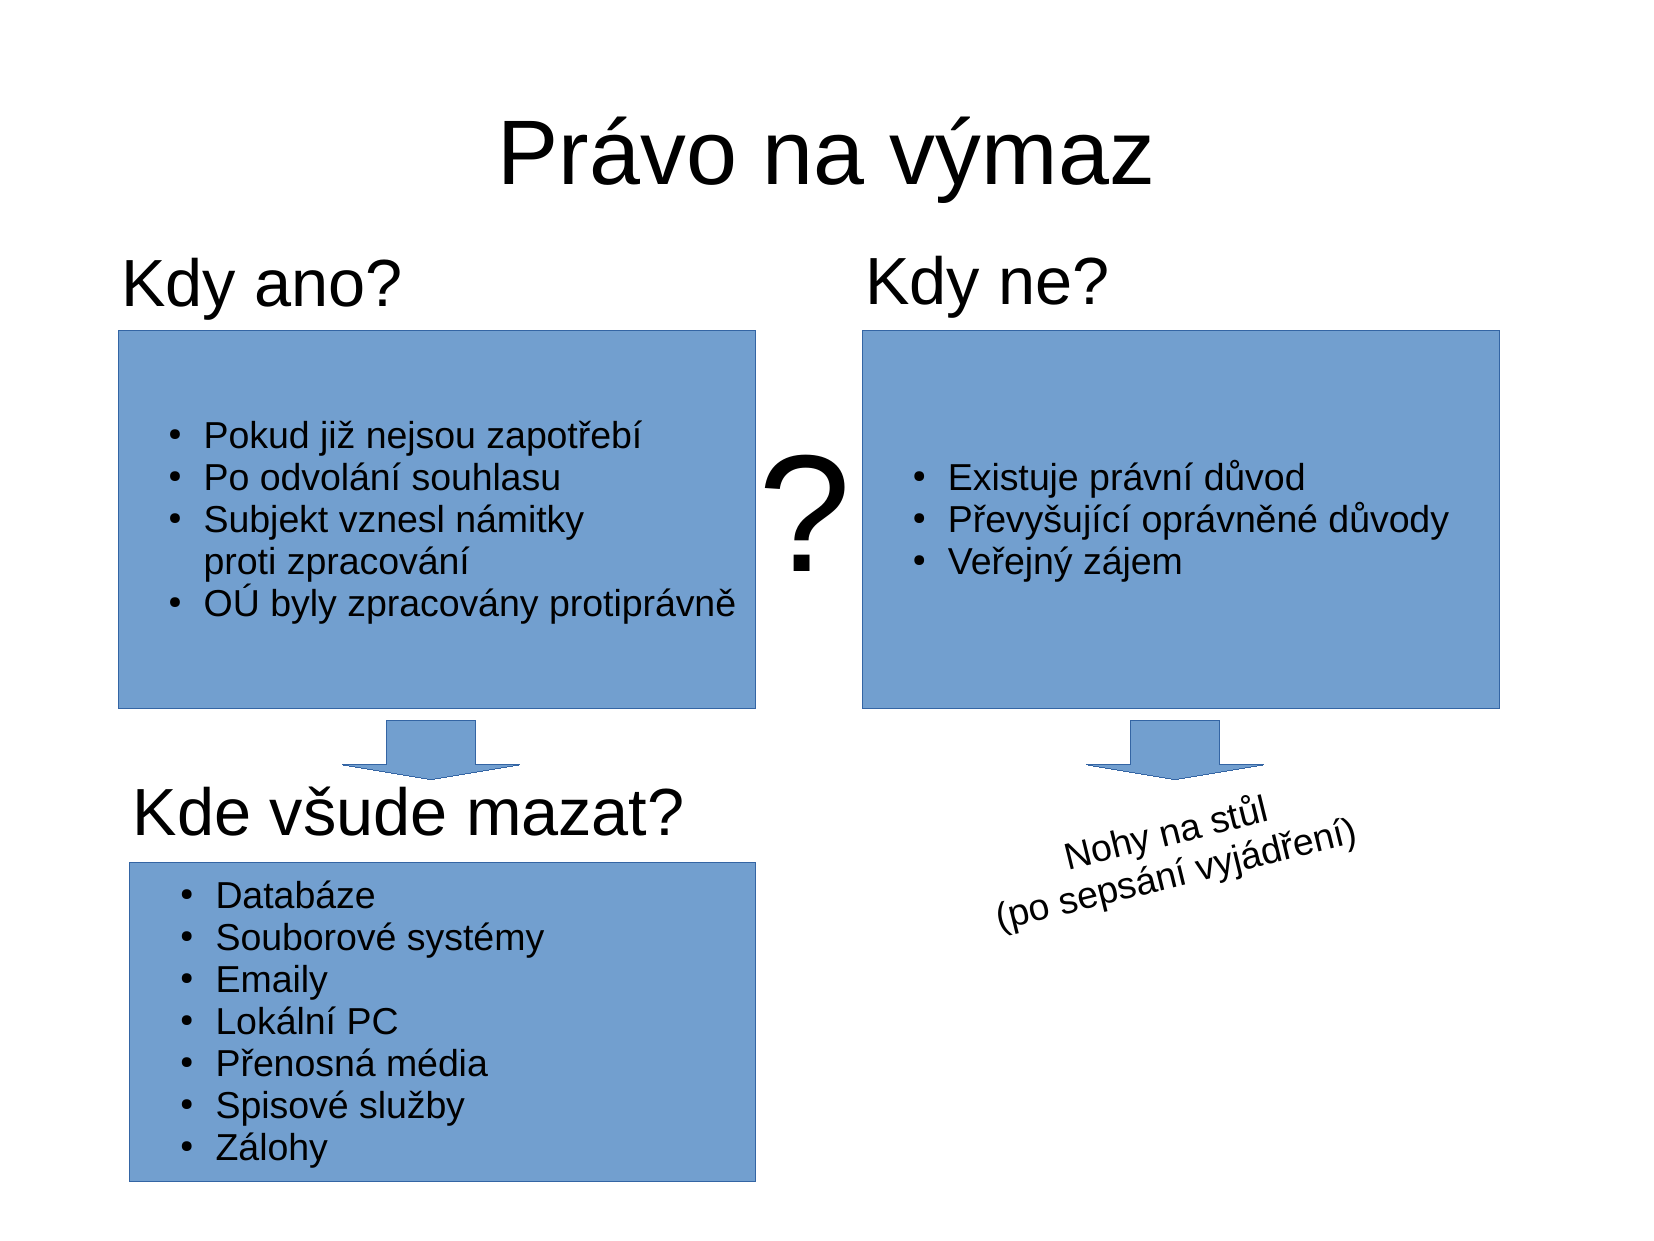

# Právo na výmaz
Kdy ne?
Kdy ano?
Pokud již nejsou zapotřebí
Po odvolání souhlasu
Subjekt vznesl námitky
proti zpracování
OÚ byly zpracovány protiprávně
Existuje právní důvod
Převyšující oprávněné důvody
Veřejný zájem
?
Kde všude mazat?
Nohy na stůl
(po sepsání vyjádření)
Databáze
Souborové systémy
Emaily
Lokální PC
Přenosná média
Spisové služby
Zálohy